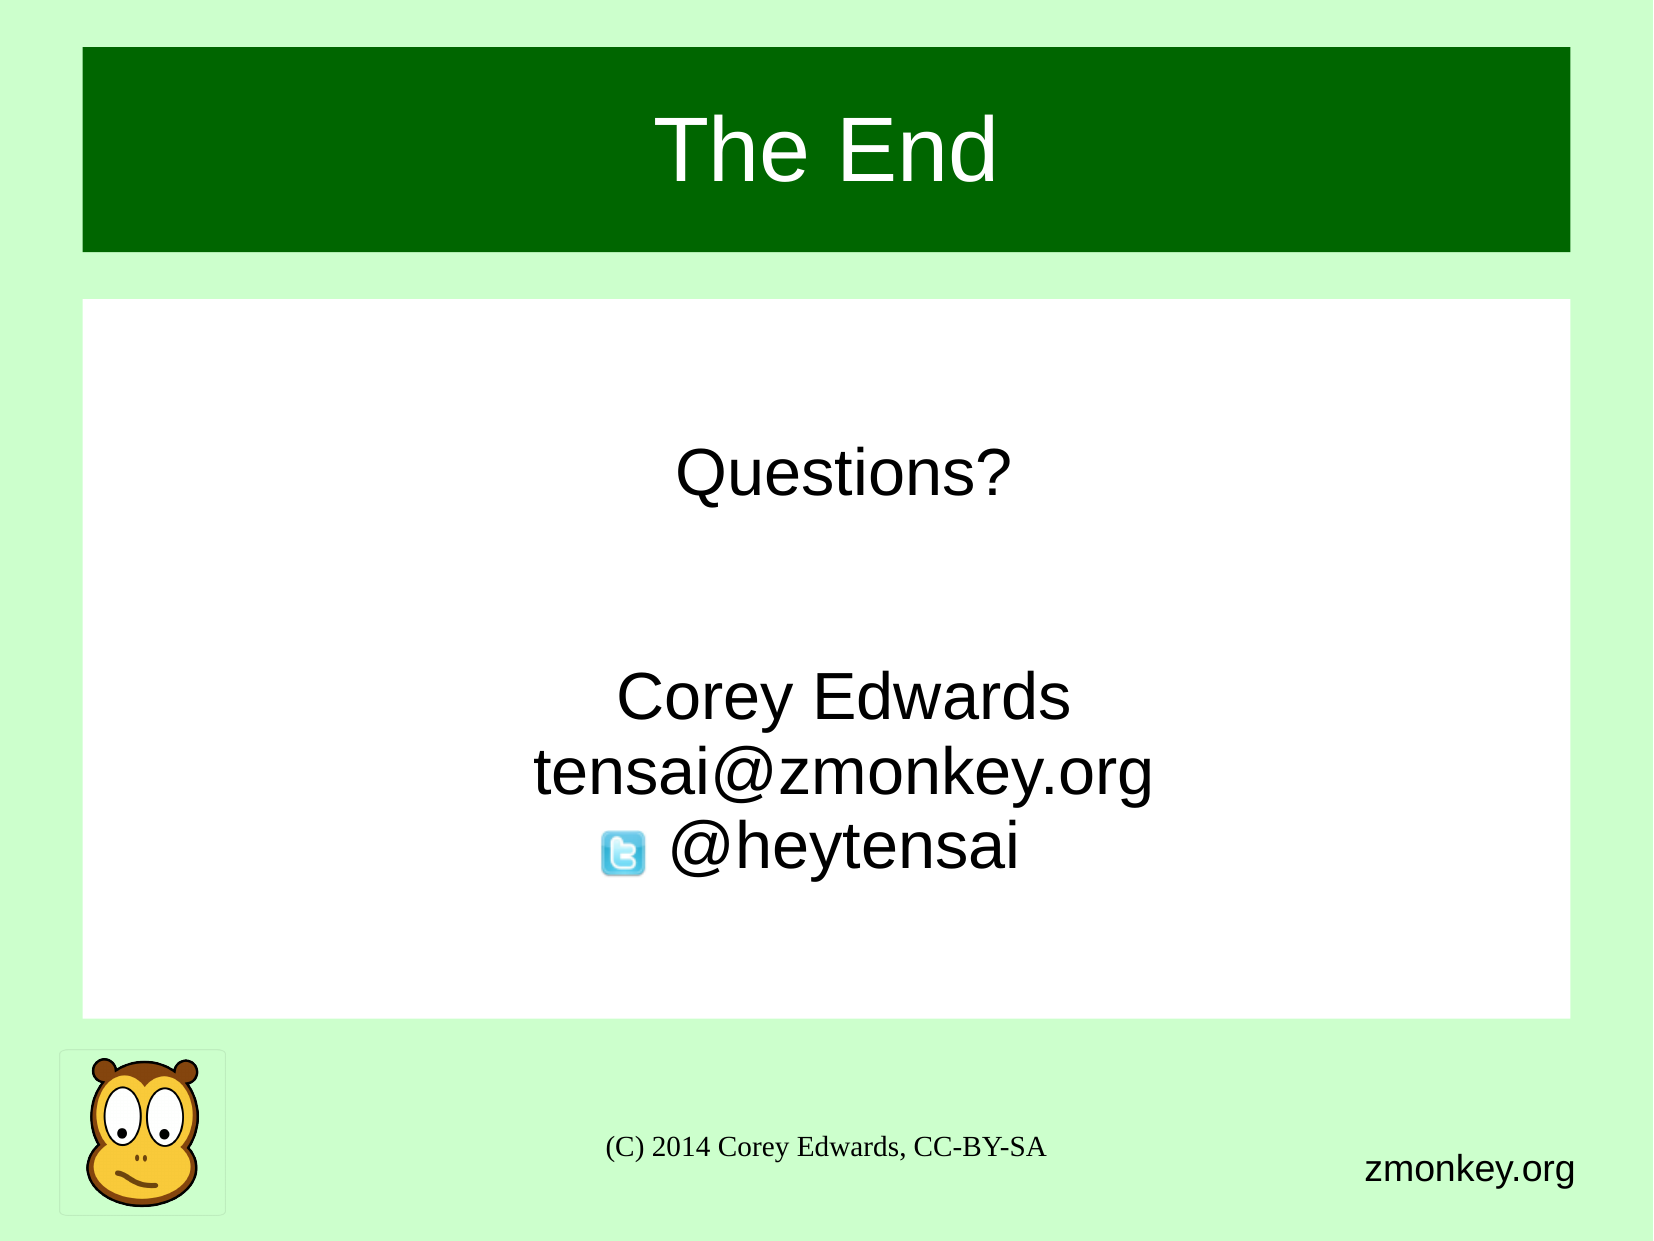

# The End
Questions?
Corey Edwards
tensai@zmonkey.org
@heytensai